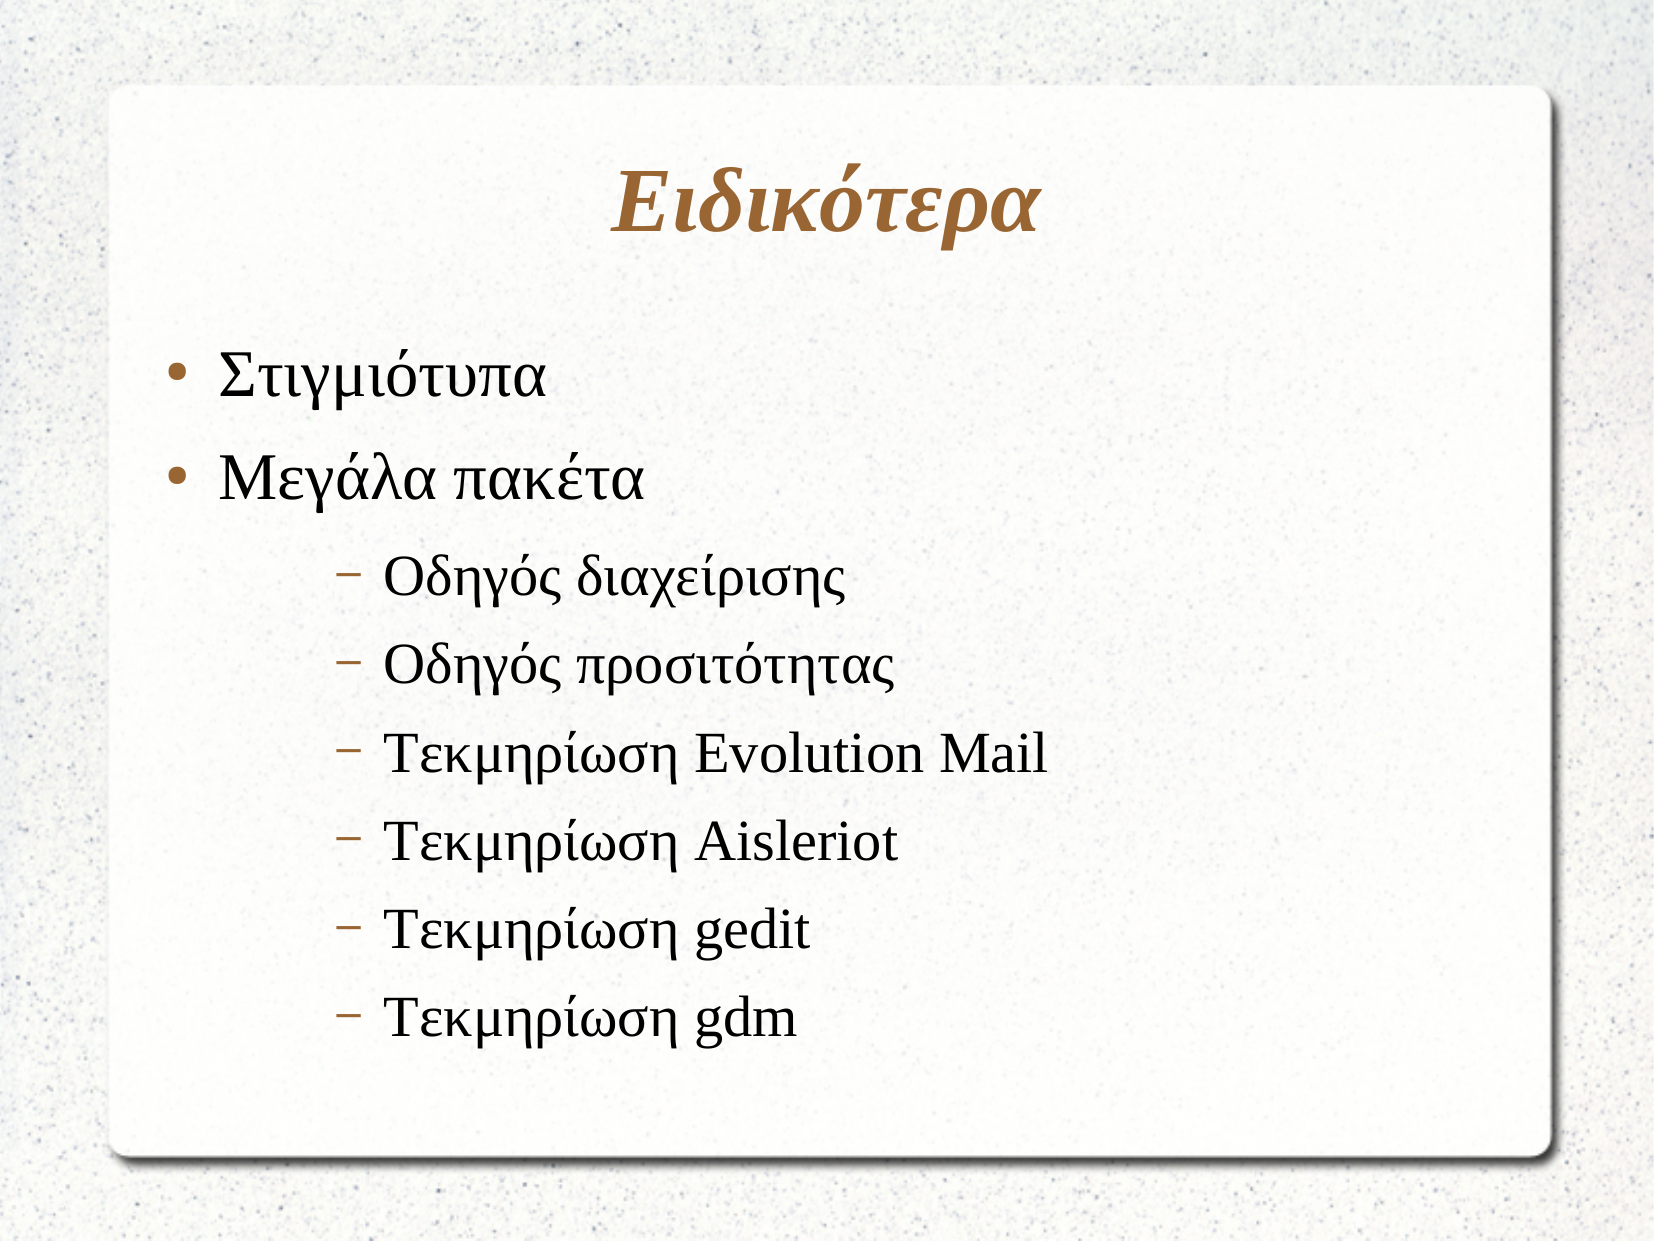

# Ειδικότερα
Στιγμιότυπα
Μεγάλα πακέτα
Οδηγός διαχείρισης
Οδηγός προσιτότητας
Τεκμηρίωση Evolution Mail
Τεκμηρίωση Aisleriot
Τεκμηρίωση gedit
Τεκμηρίωση gdm